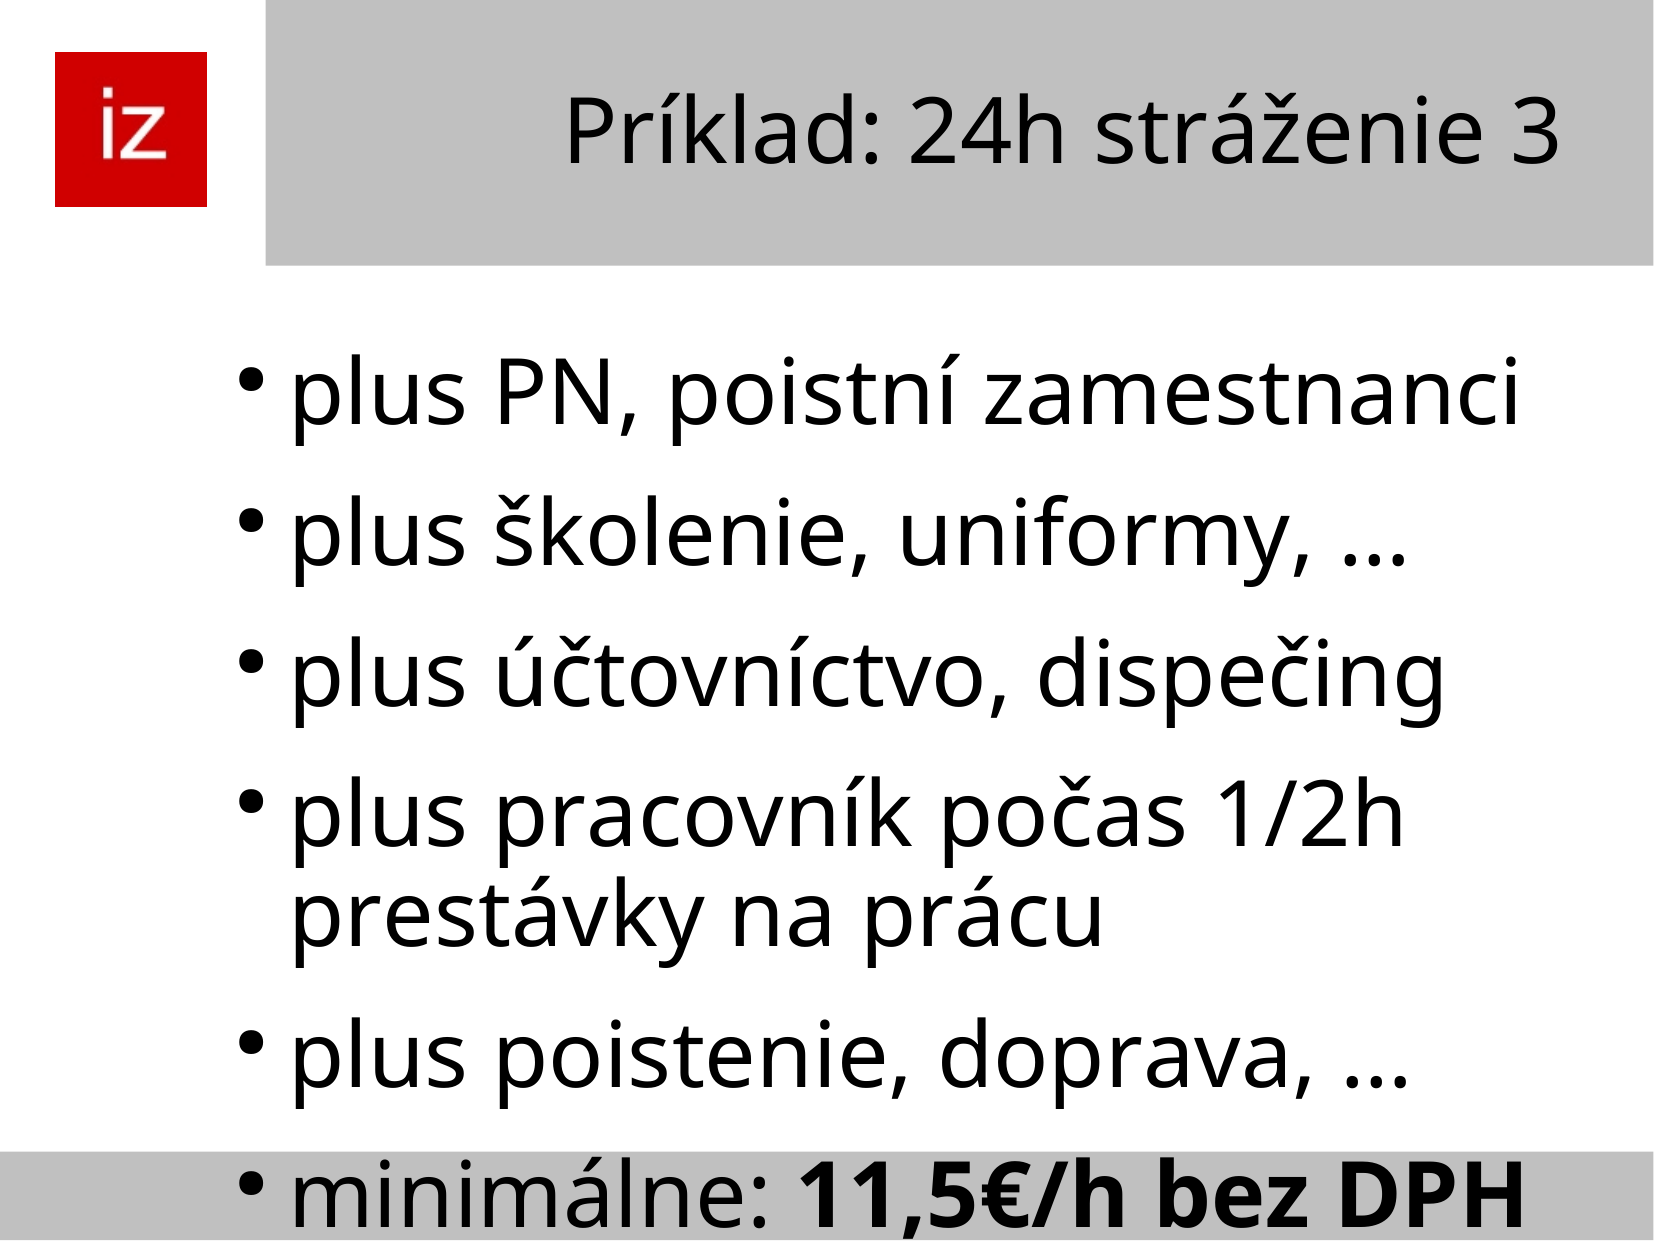

# Príklad: 24h stráženie 3
plus PN, poistní zamestnanci
plus školenie, uniformy, …
plus účtovníctvo, dispečing
plus pracovník počas 1/2h prestávky na prácu
plus poistenie, doprava, …
minimálne: 11,5€/h bez DPH